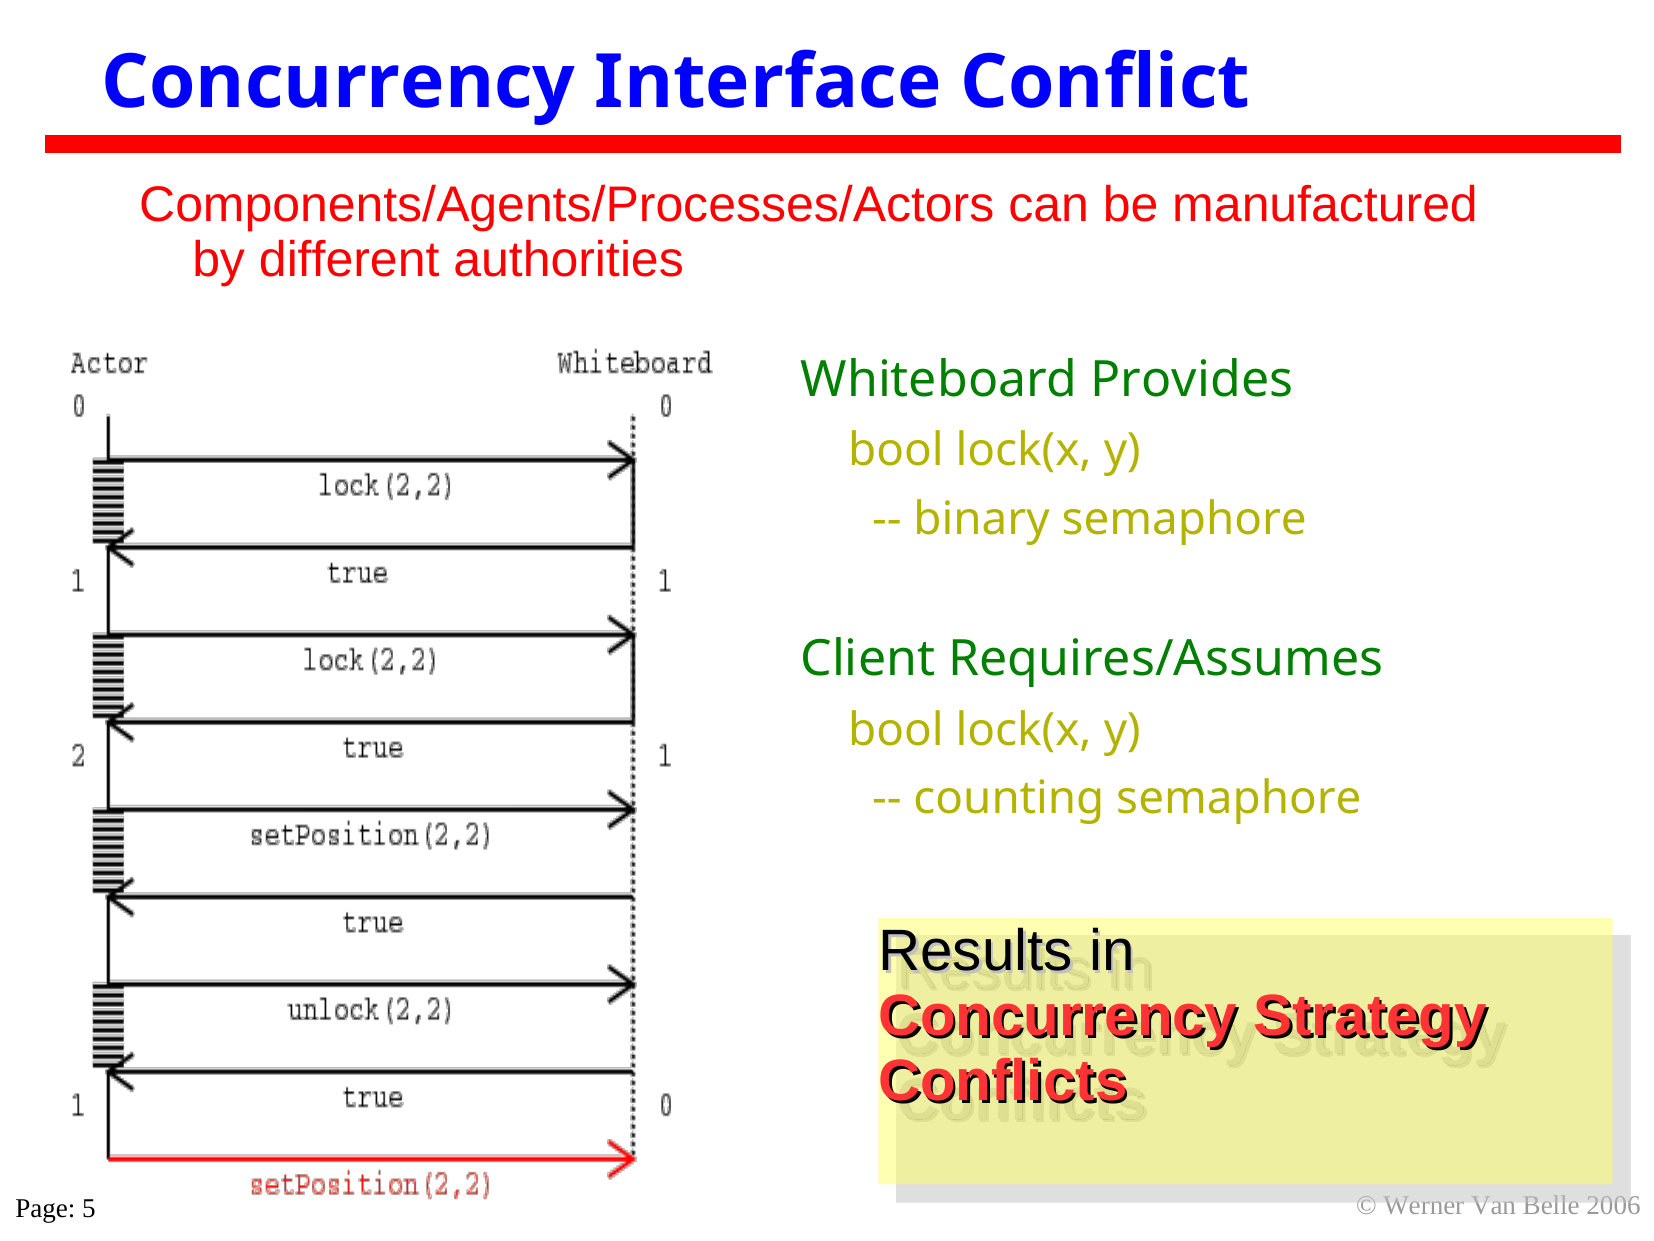

# Concurrency Interface Conflict
Components/Agents/Processes/Actors can be manufactured by different authorities
Whiteboard Provides
bool lock(x, y)
 -- binary semaphore
Client Requires/Assumes
bool lock(x, y)
 -- counting semaphore
Results in
Concurrency Strategy
Conflicts